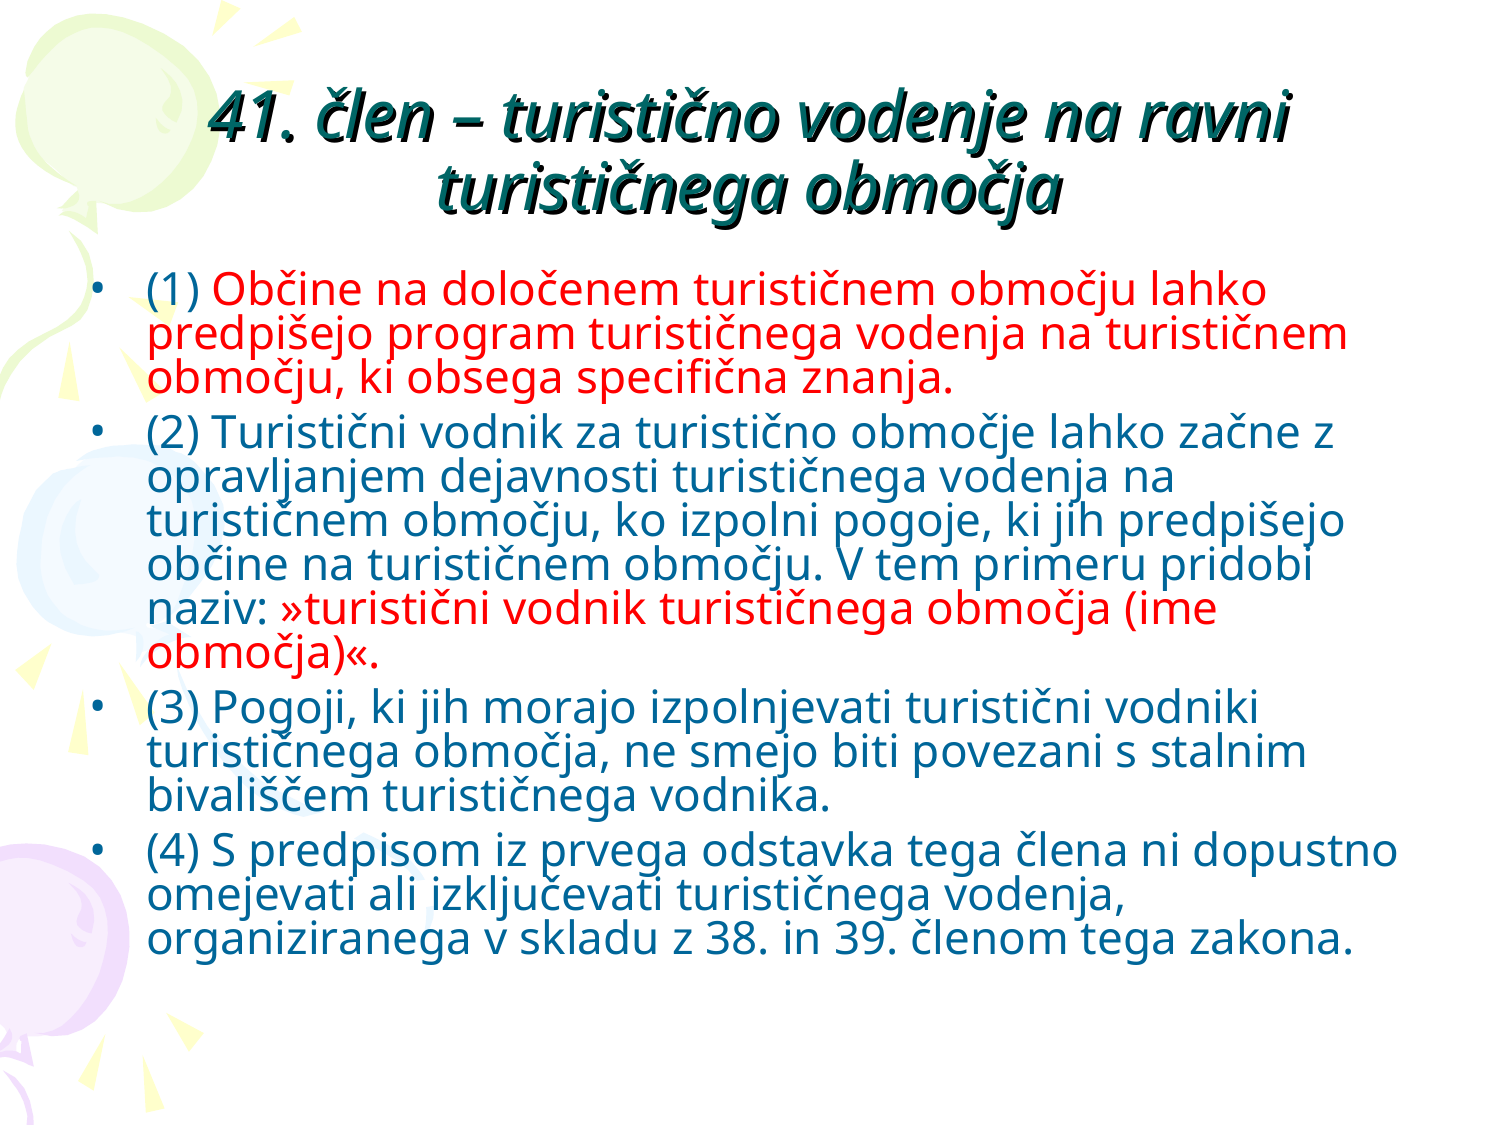

# 41. člen – turistično vodenje na ravni turističnega območja
(1) Občine na določenem turističnem območju lahko predpišejo program turističnega vodenja na turističnem območju, ki obsega specifična znanja.
(2) Turistični vodnik za turistično območje lahko začne z opravljanjem dejavnosti turističnega vodenja na turističnem območju, ko izpolni pogoje, ki jih predpišejo občine na turističnem območju. V tem primeru pridobi naziv: »turistični vodnik turističnega območja (ime območja)«.
(3) Pogoji, ki jih morajo izpolnjevati turistični vodniki turističnega območja, ne smejo biti povezani s stalnim bivališčem turističnega vodnika.
(4) S predpisom iz prvega odstavka tega člena ni dopustno omejevati ali izključevati turističnega vodenja, organiziranega v skladu z 38. in 39. členom tega zakona.